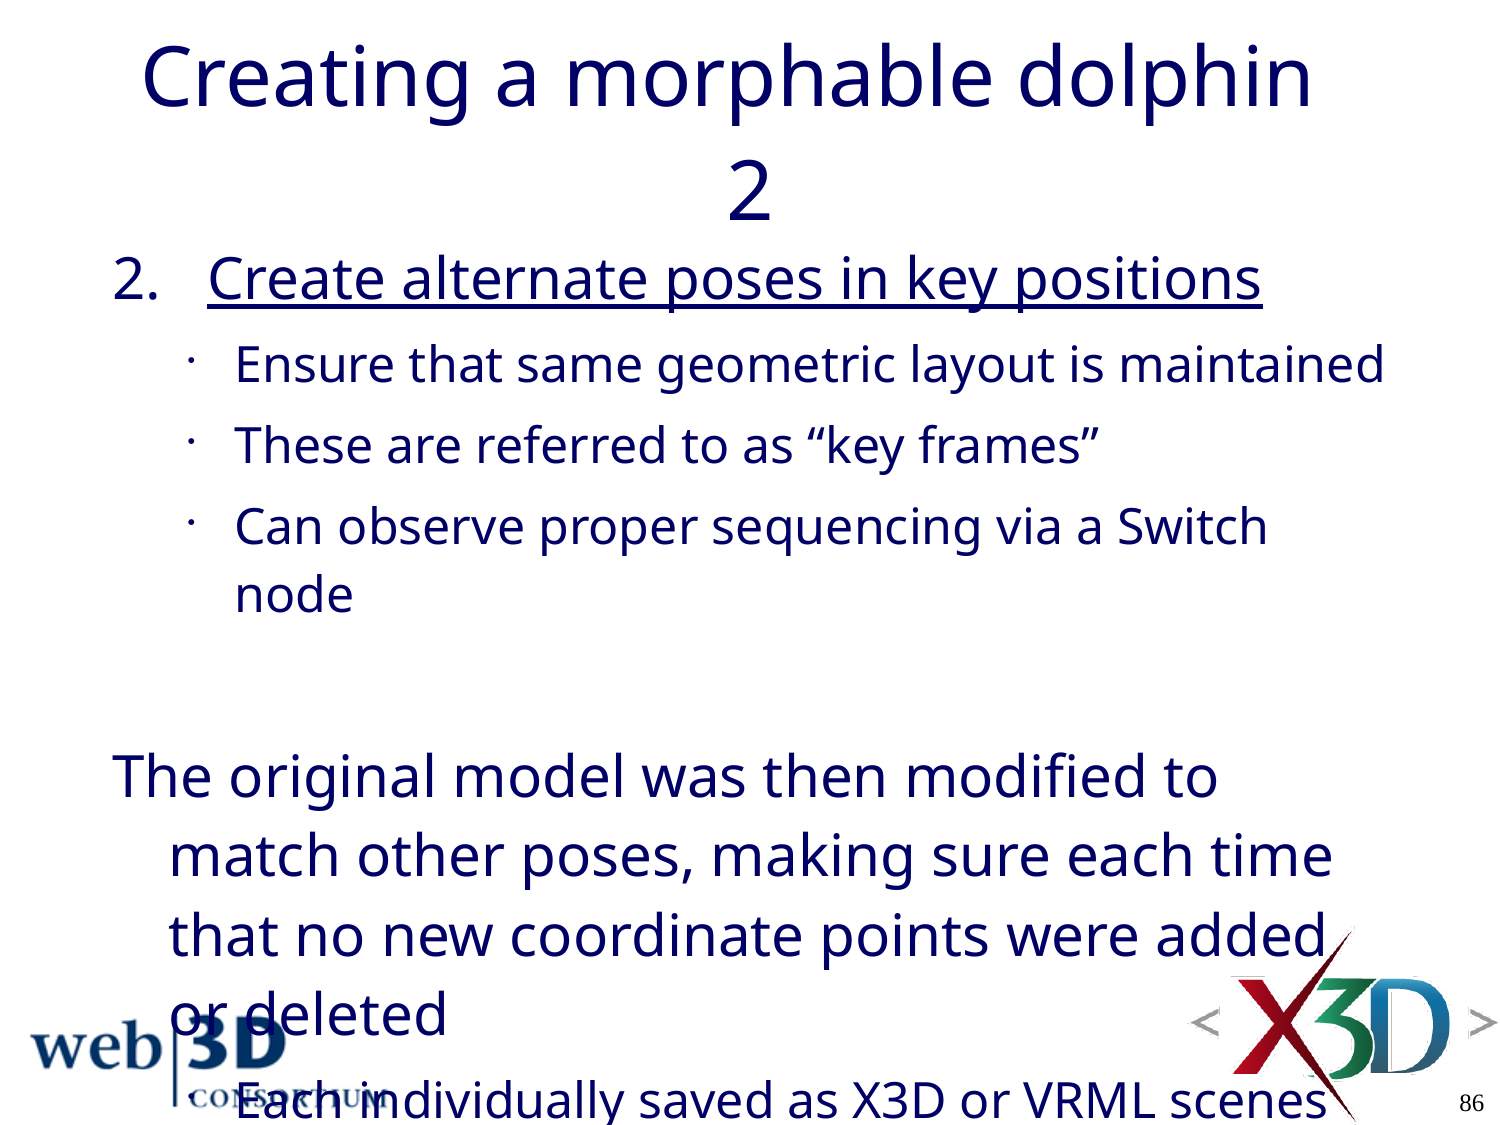

# Creating a morphable dolphin 2
2. Create alternate poses in key positions
Ensure that same geometric layout is maintained
These are referred to as “key frames”
Can observe proper sequencing via a Switch node
The original model was then modified to match other poses, making sure each time that no new coordinate points were added or deleted
Each individually saved as X3D or VRML scenes
Switch cycler allows direct comparison of each